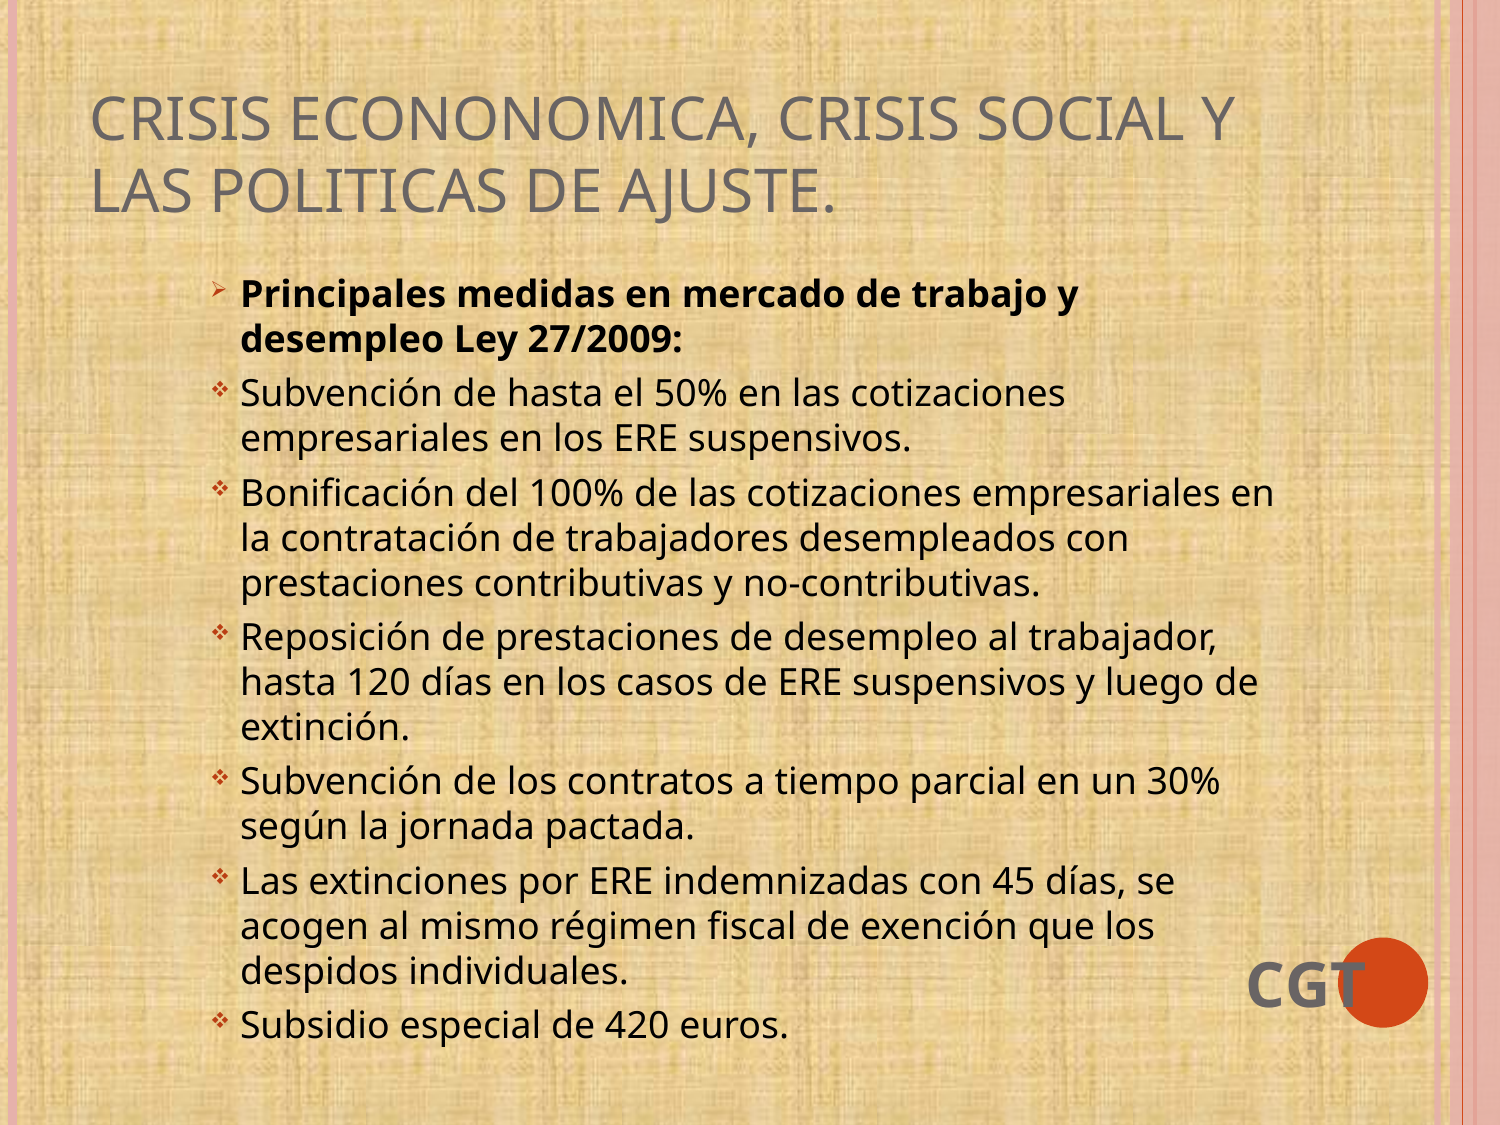

# CRISIS ECONONOMICA, CRISIS SOCIAL Y LAS POLITICAS DE AJUSTE.
Principales medidas en mercado de trabajo y desempleo Ley 27/2009:
Subvención de hasta el 50% en las cotizaciones empresariales en los ERE suspensivos.
Bonificación del 100% de las cotizaciones empresariales en la contratación de trabajadores desempleados con prestaciones contributivas y no-contributivas.
Reposición de prestaciones de desempleo al trabajador, hasta 120 días en los casos de ERE suspensivos y luego de extinción.
Subvención de los contratos a tiempo parcial en un 30% según la jornada pactada.
Las extinciones por ERE indemnizadas con 45 días, se acogen al mismo régimen fiscal de exención que los despidos individuales.
Subsidio especial de 420 euros.
CGT